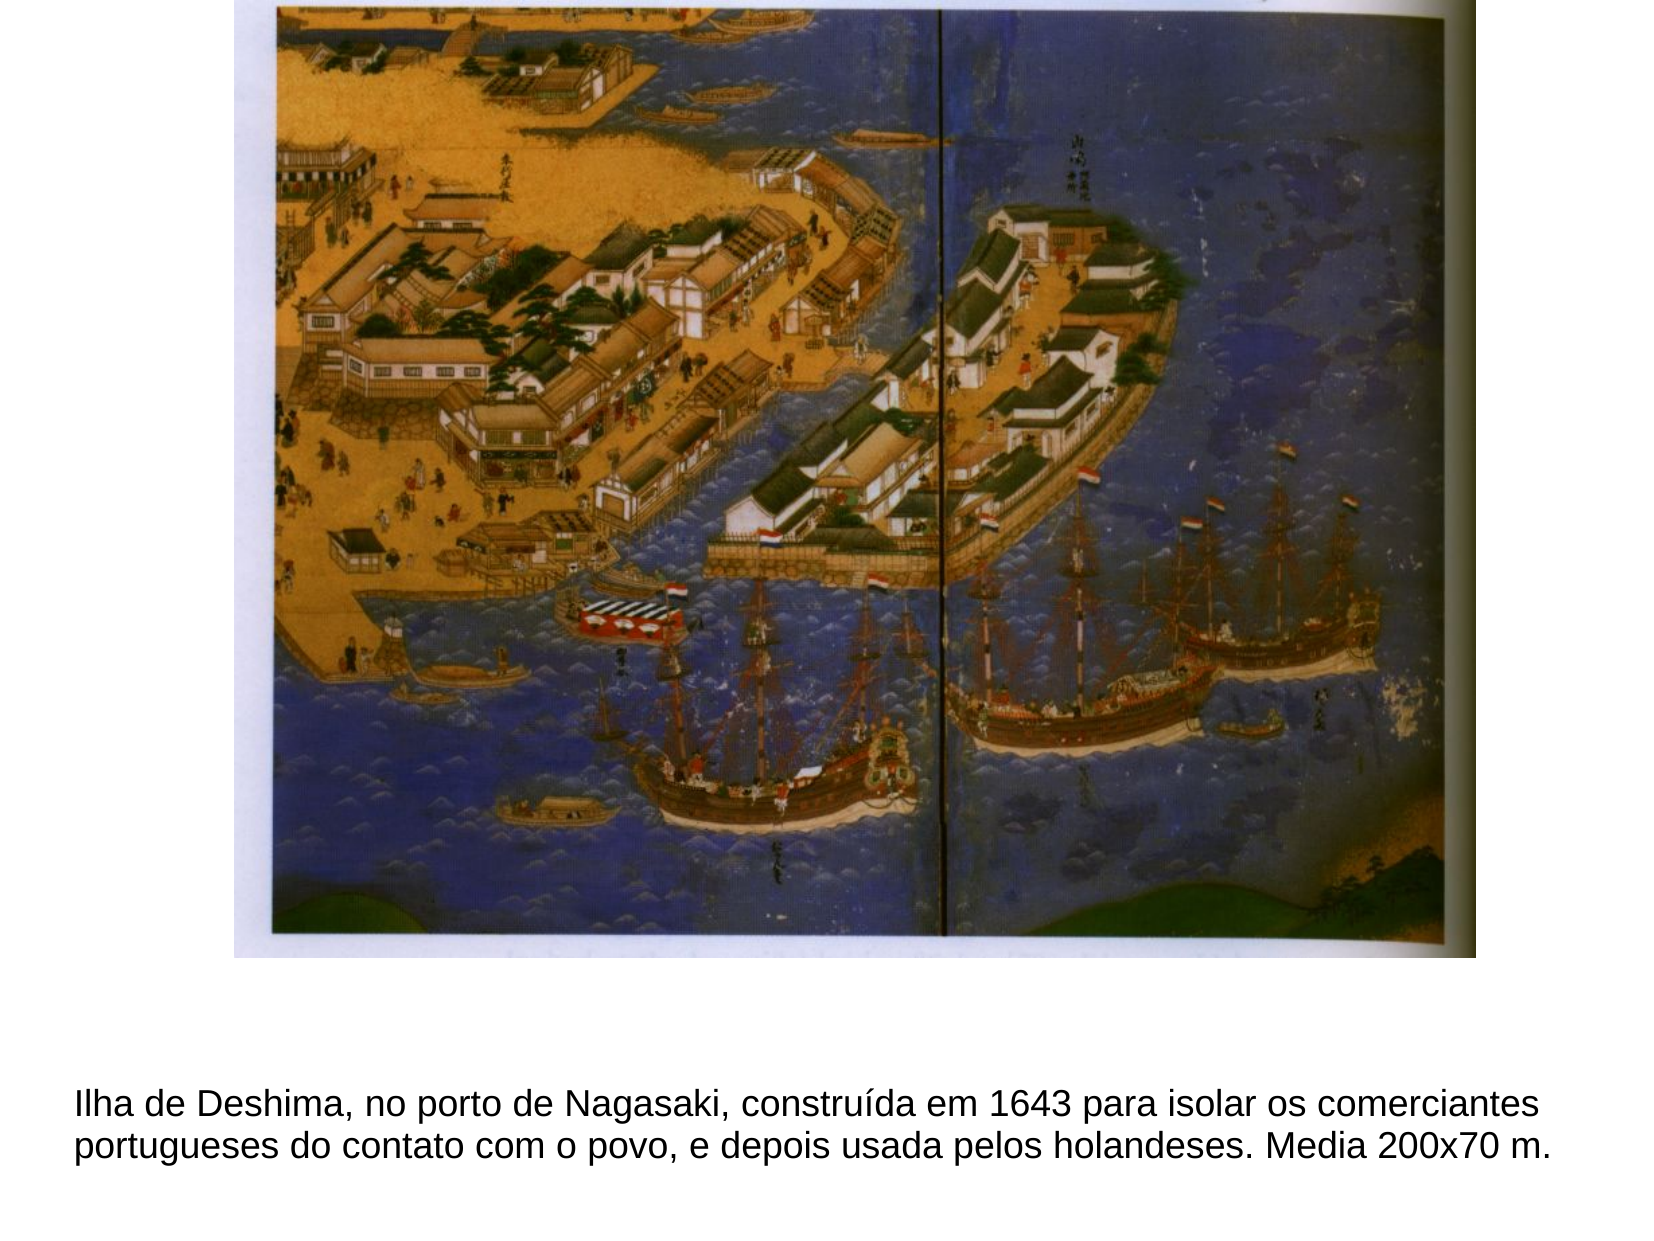

Ilha de Deshima, no porto de Nagasaki, construída em 1643 para isolar os comerciantes
portugueses do contato com o povo, e depois usada pelos holandeses. Media 200x70 m.